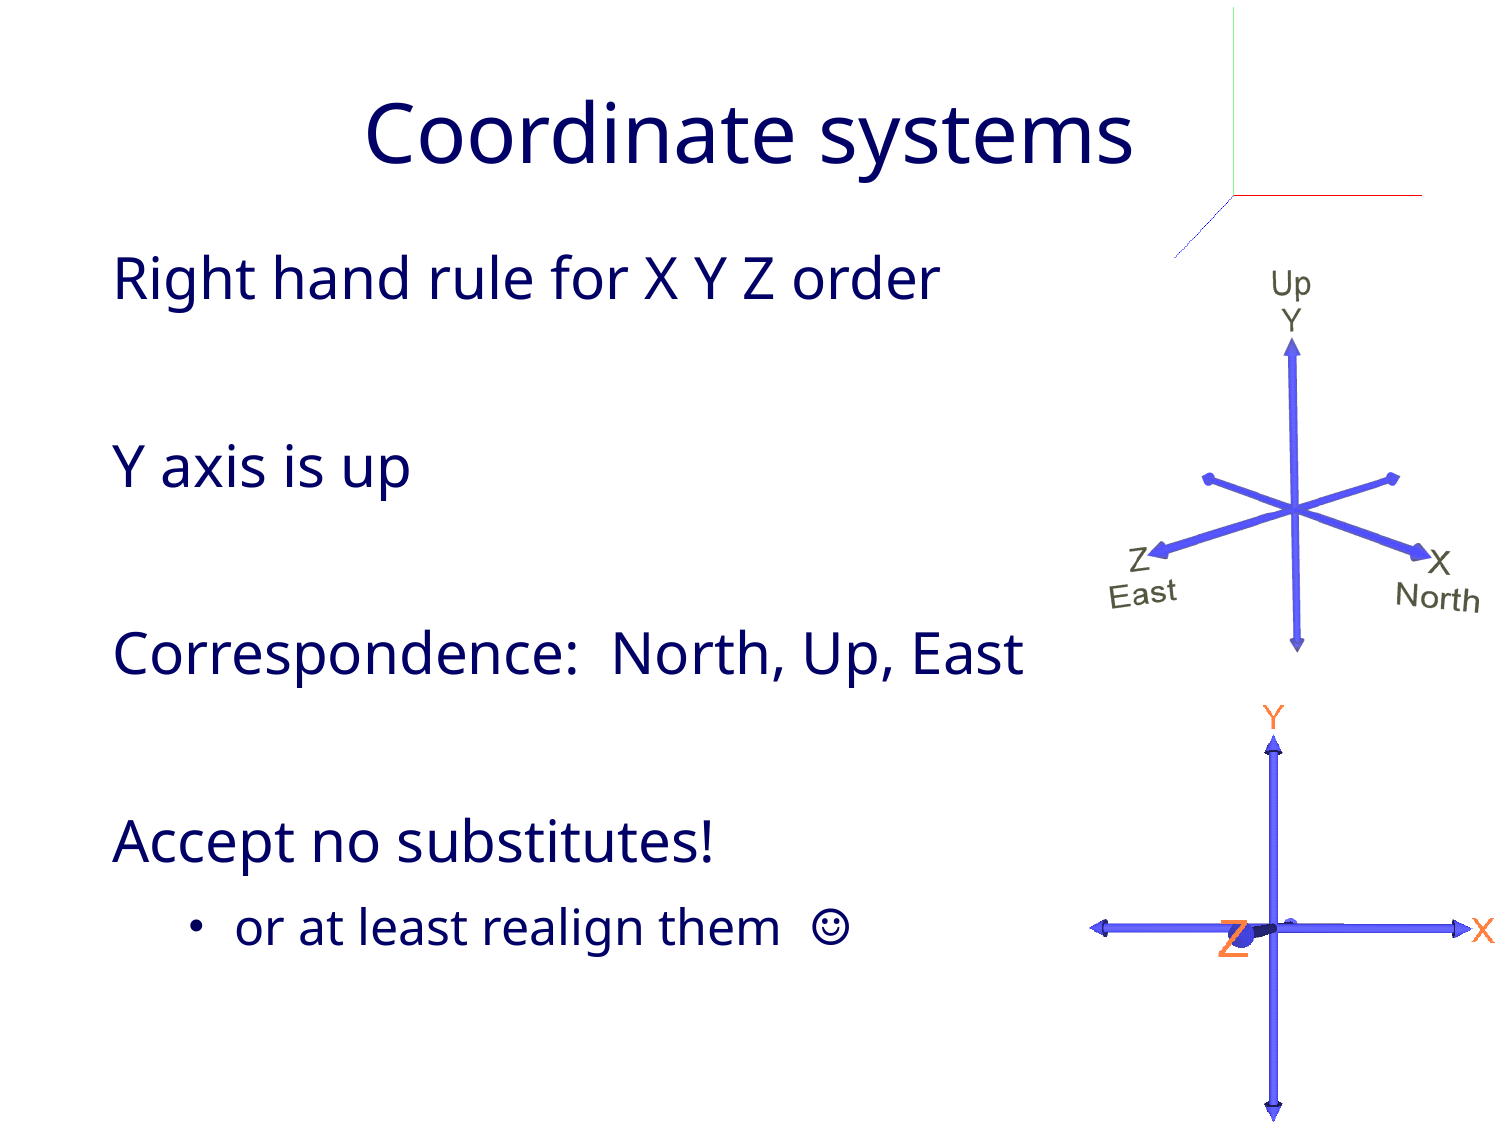

# Coordinate systems
Right hand rule for X Y Z order
Y axis is up
Correspondence: North, Up, East
Accept no substitutes!
or at least realign them ☺